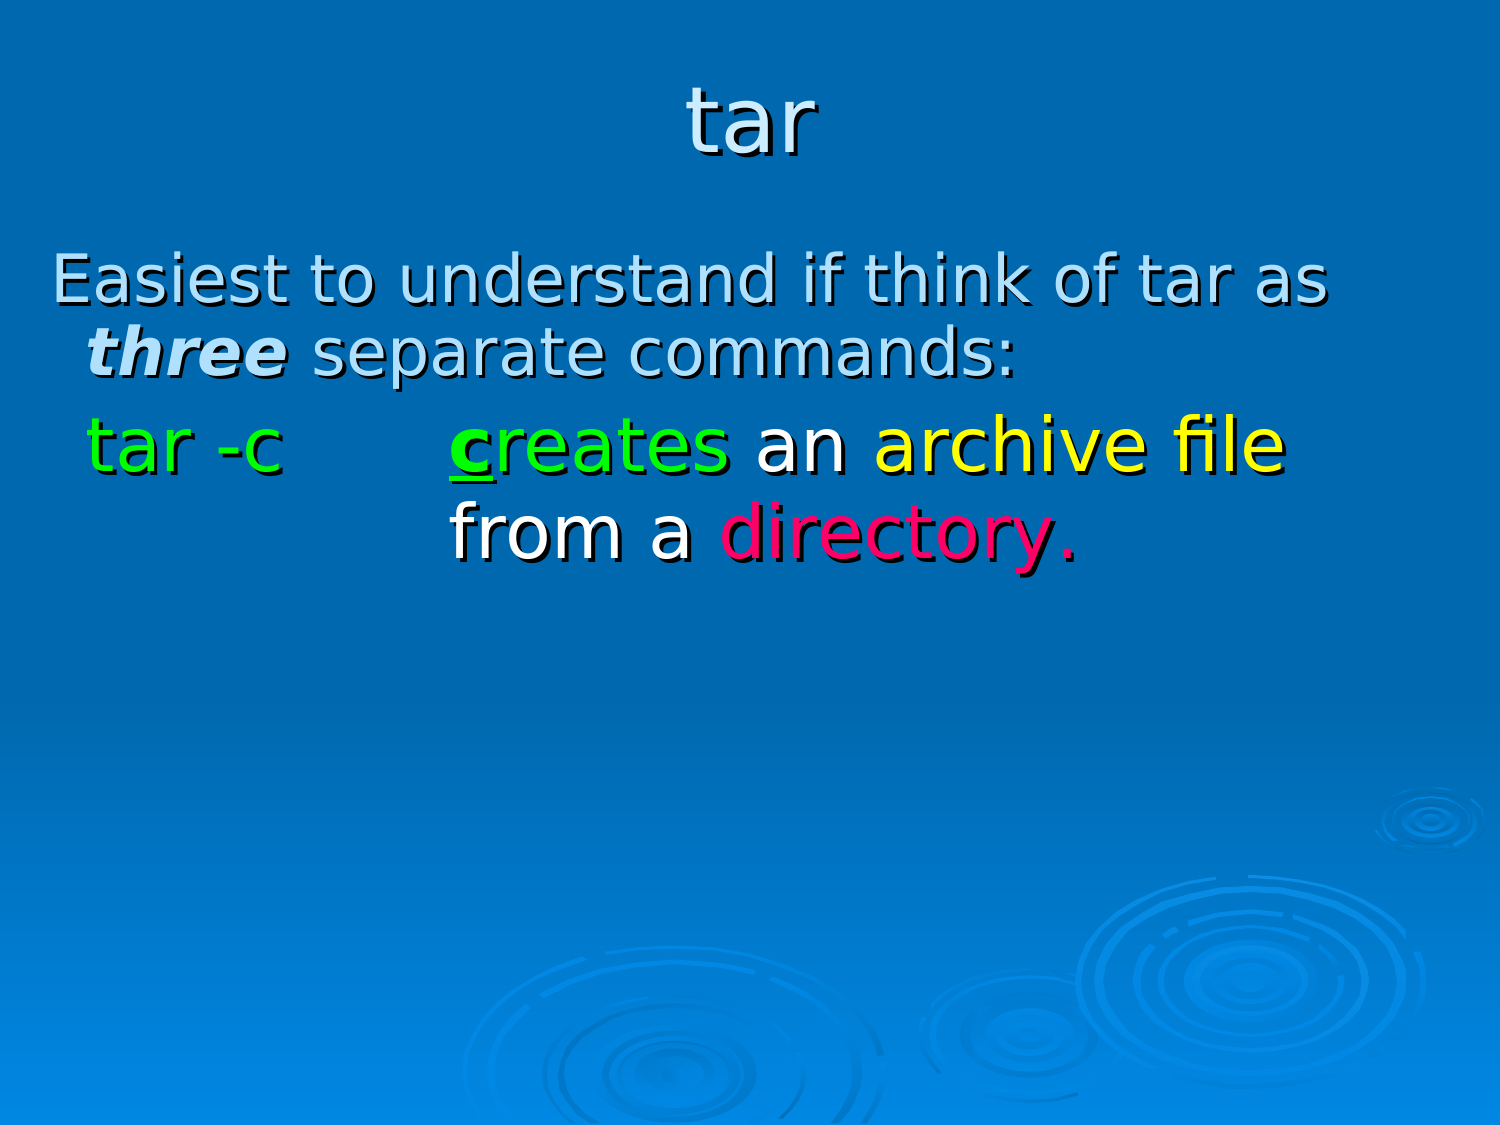

# tar
Easiest to understand if think of tar as three separate commands:
tar -c		creates an archive file 				from a directory.